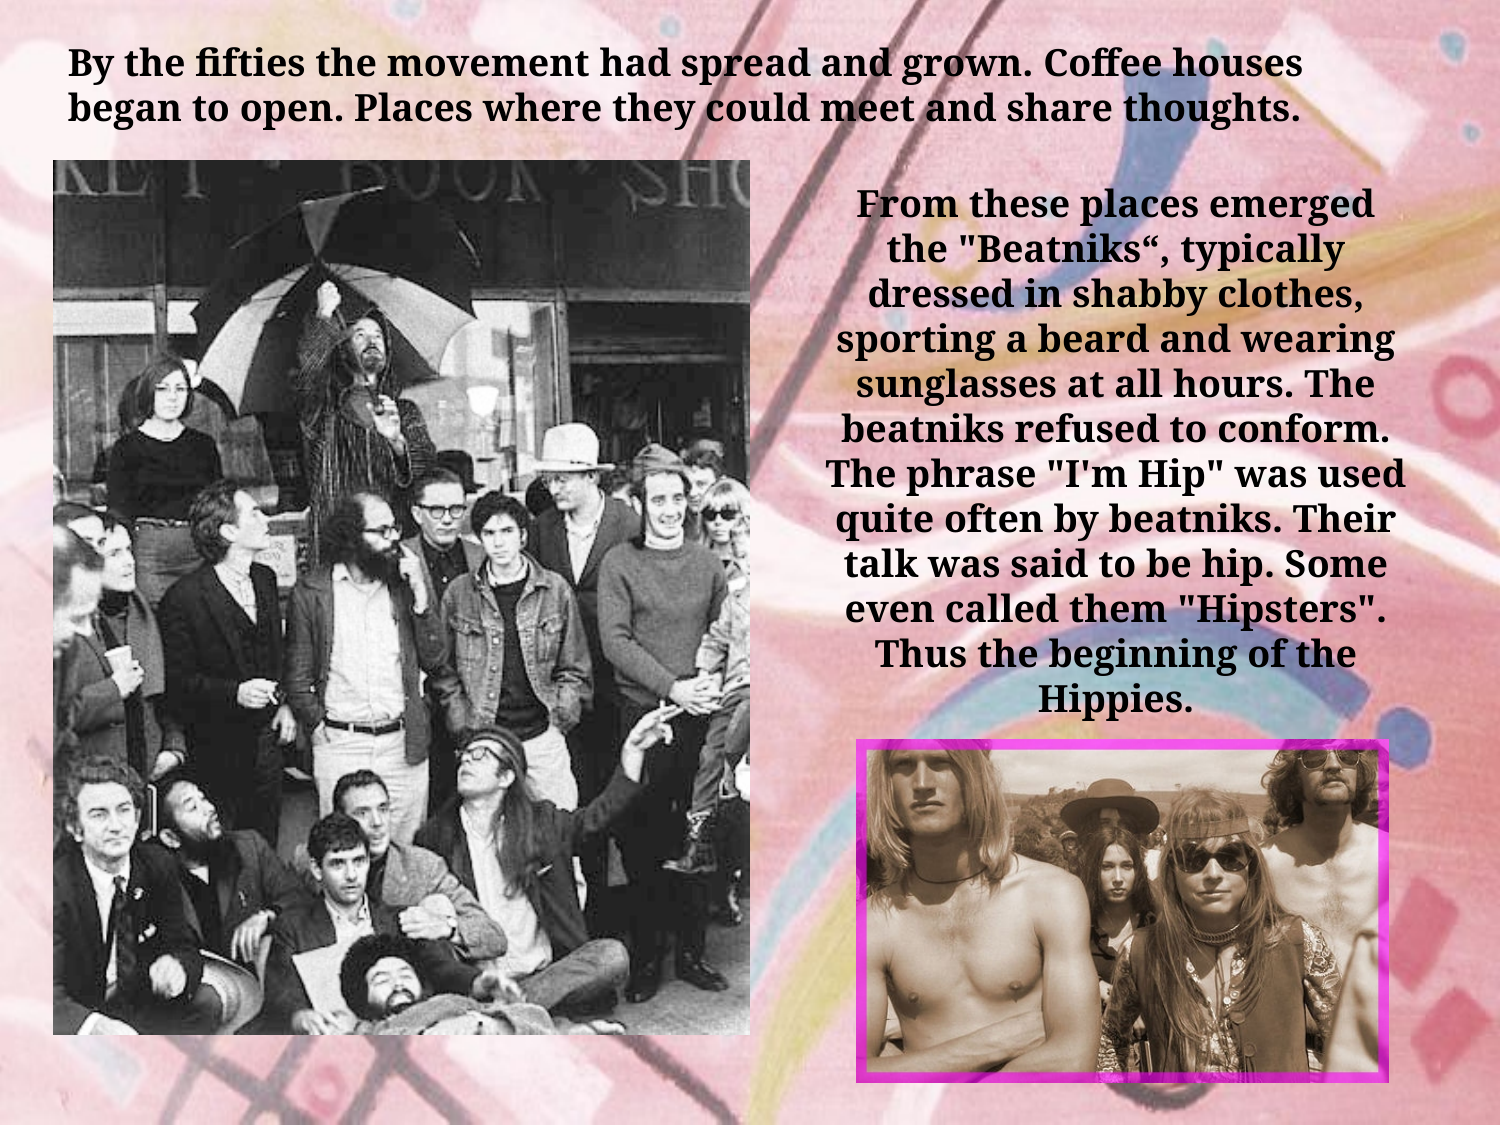

By the fifties the movement had spread and grown. Coffee houses began to open. Places where they could meet and share thoughts.
From these places emerged the "Beatniks“, typically dressed in shabby clothes, sporting a beard and wearing sunglasses at all hours. The beatniks refused to conform. The phrase "I'm Hip" was used quite often by beatniks. Their talk was said to be hip. Some even called them "Hipsters". Thus the beginning of the Hippies.